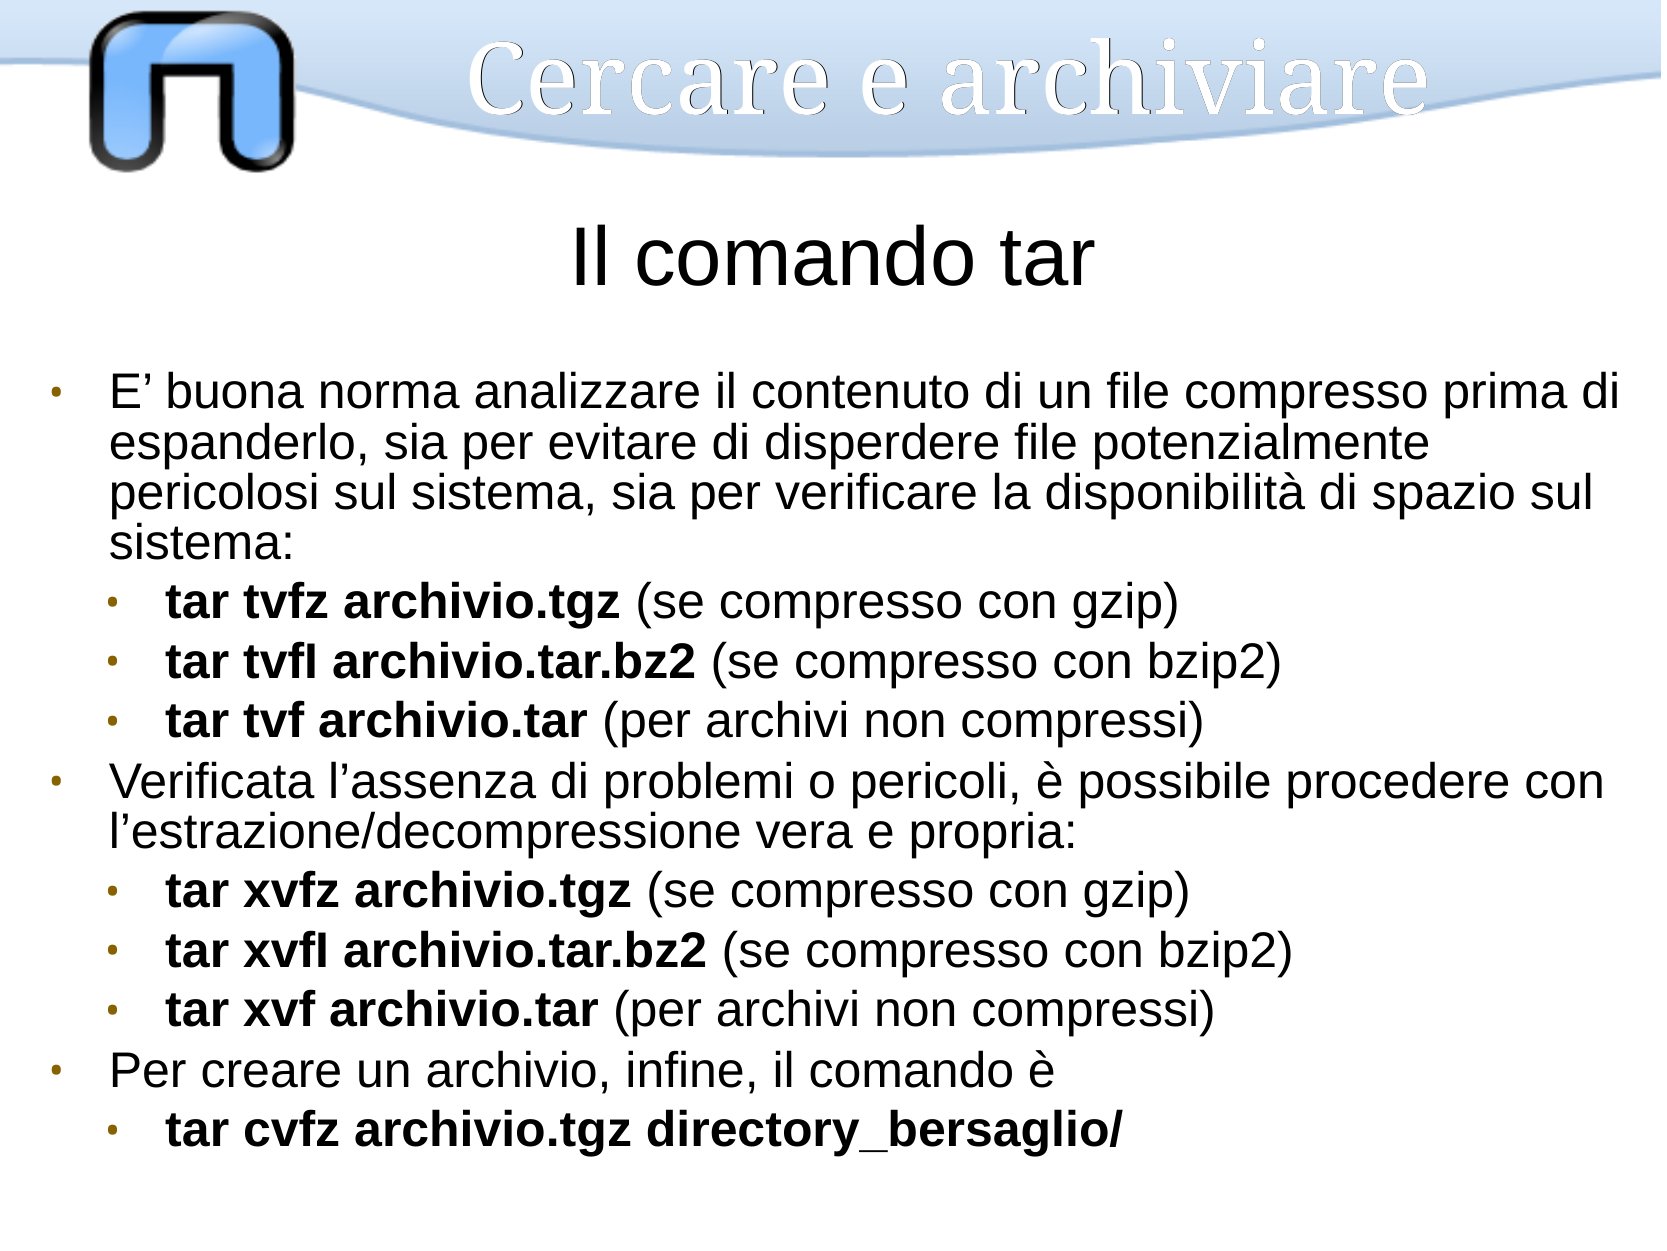

Cercare e archiviare
# Il comando tar
E’ buona norma analizzare il contenuto di un file compresso prima di espanderlo, sia per evitare di disperdere file potenzialmente pericolosi sul sistema, sia per verificare la disponibilità di spazio sul sistema:
tar tvfz archivio.tgz (se compresso con gzip)
tar tvfI archivio.tar.bz2 (se compresso con bzip2)
tar tvf archivio.tar (per archivi non compressi)
Verificata l’assenza di problemi o pericoli, è possibile procedere con l’estrazione/decompressione vera e propria:
tar xvfz archivio.tgz (se compresso con gzip)
tar xvfI archivio.tar.bz2 (se compresso con bzip2)
tar xvf archivio.tar (per archivi non compressi)
Per creare un archivio, infine, il comando è
tar cvfz archivio.tgz directory_bersaglio/